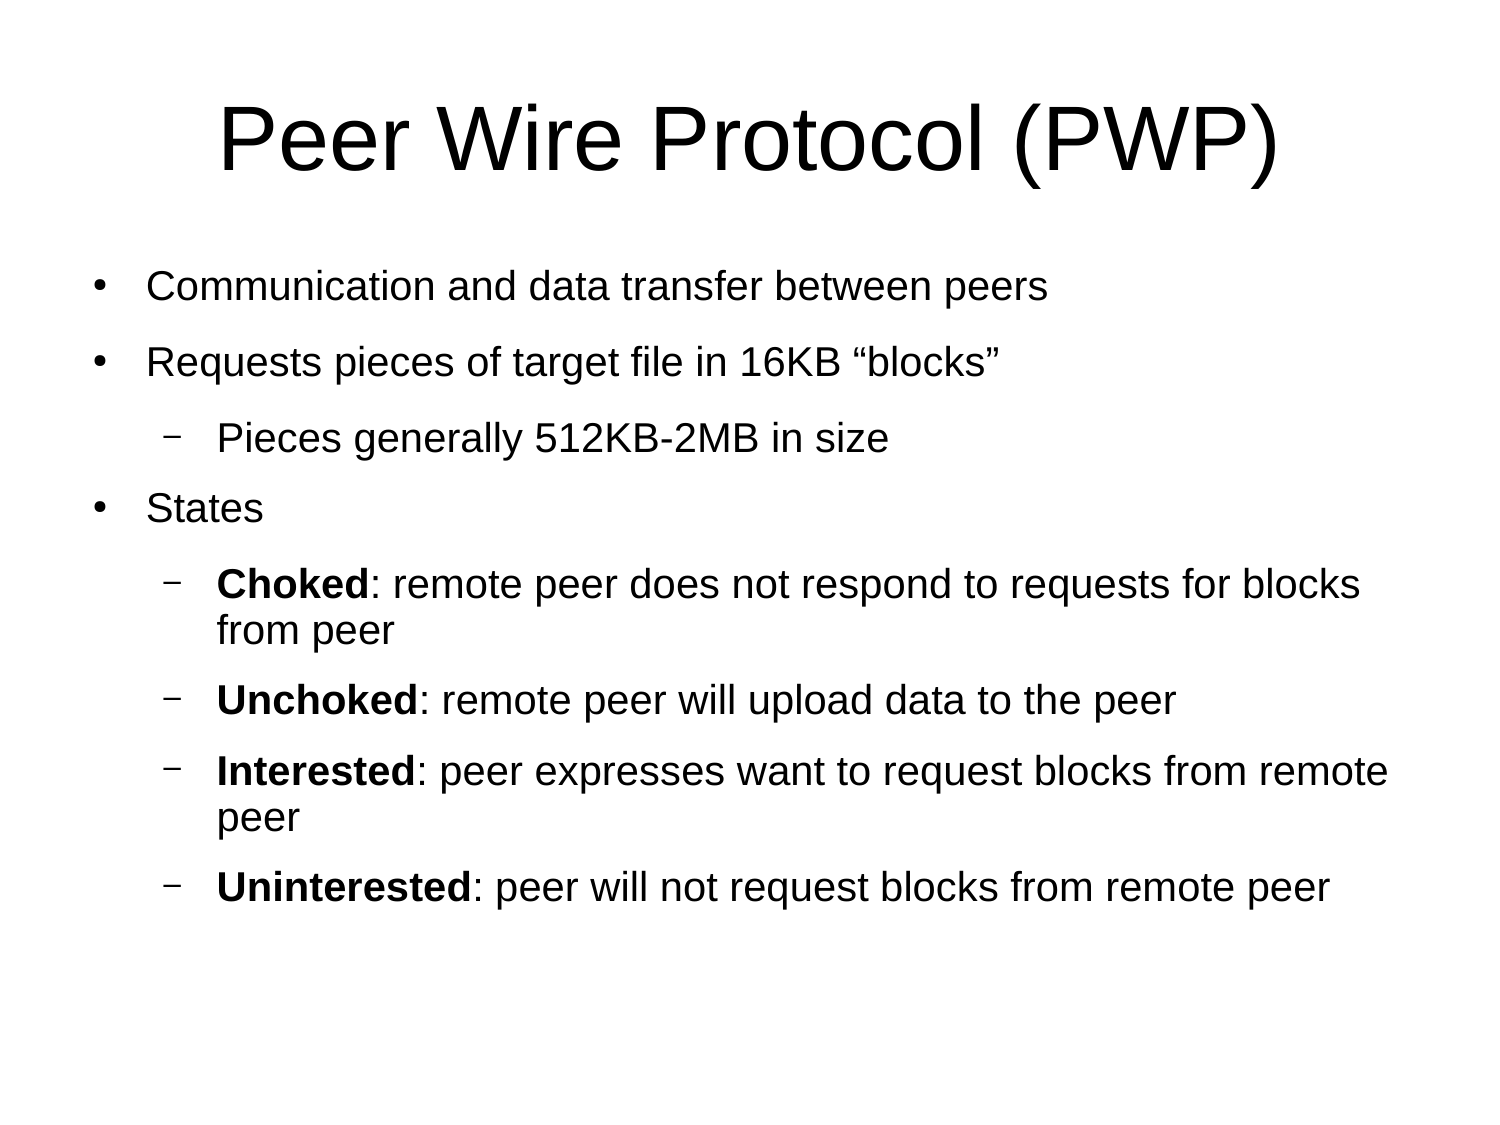

# Peer Wire Protocol (PWP)
Communication and data transfer between peers
Requests pieces of target file in 16KB “blocks”
Pieces generally 512KB-2MB in size
States
Choked: remote peer does not respond to requests for blocks from peer
Unchoked: remote peer will upload data to the peer
Interested: peer expresses want to request blocks from remote peer
Uninterested: peer will not request blocks from remote peer